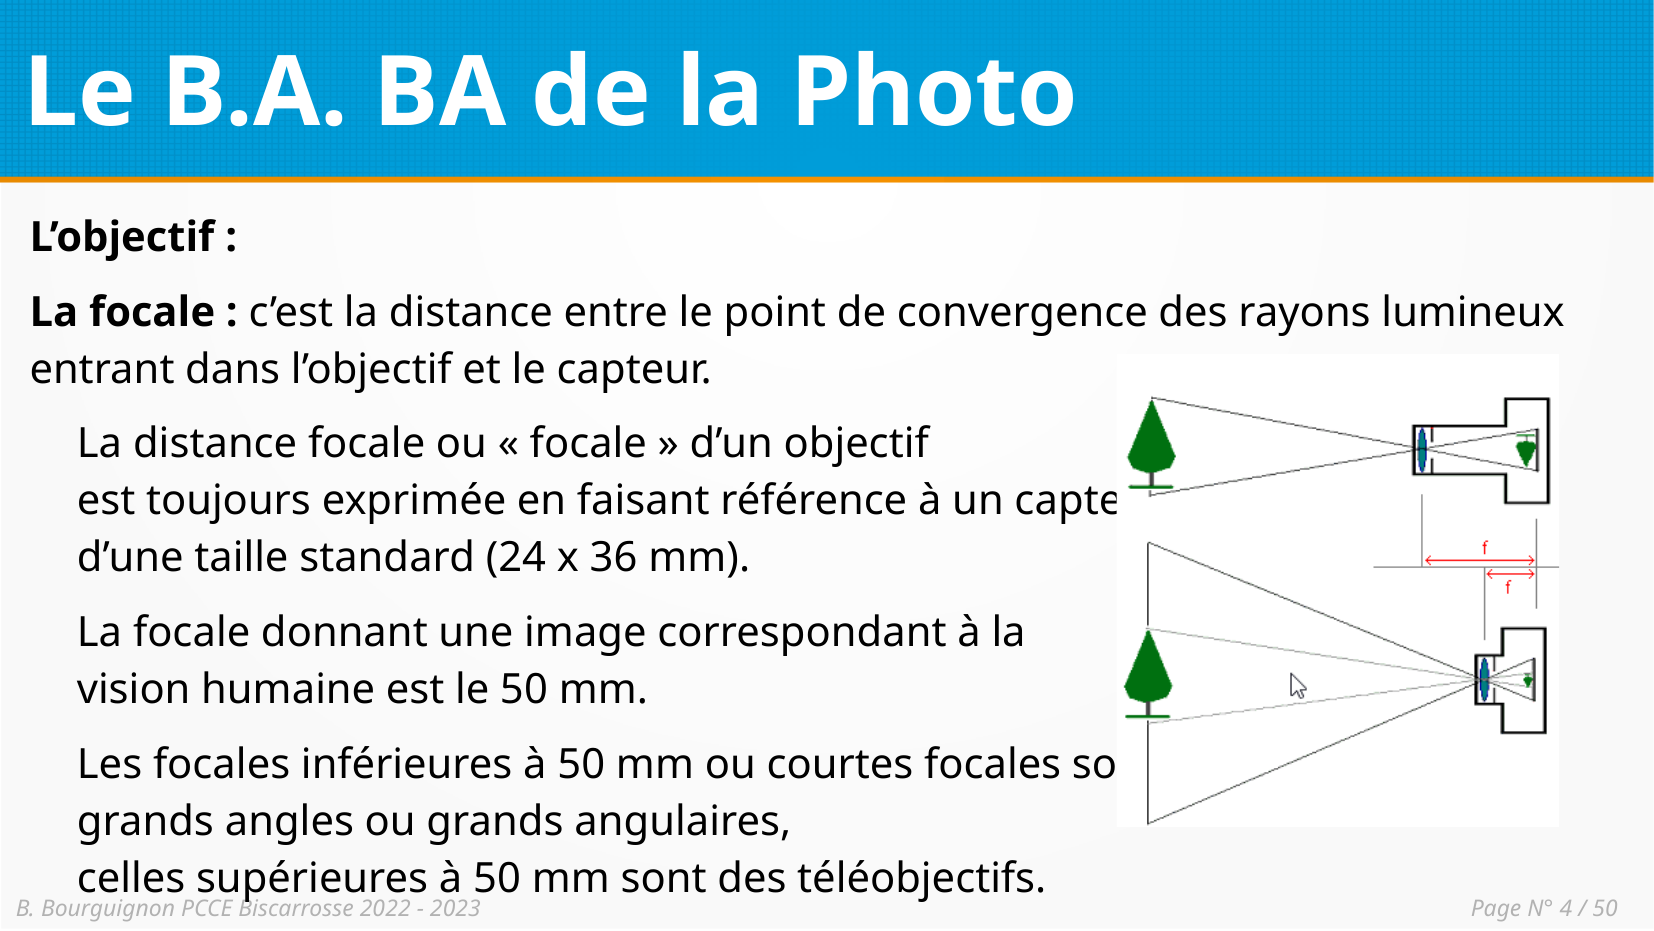

# Le B.A. BA de la Photo
L’objectif :
La focale : c’est la distance entre le point de convergence des rayons lumineux entrant dans l’objectif et le capteur.
La distance focale ou « focale » d’un objectif
est toujours exprimée en faisant référence à un capteur
d’une taille standard (24 x 36 mm).
La focale donnant une image correspondant à la
vision humaine est le 50 mm.
Les focales inférieures à 50 mm ou courtes focales sont dites
grands angles ou grands angulaires,
celles supérieures à 50 mm sont des téléobjectifs.